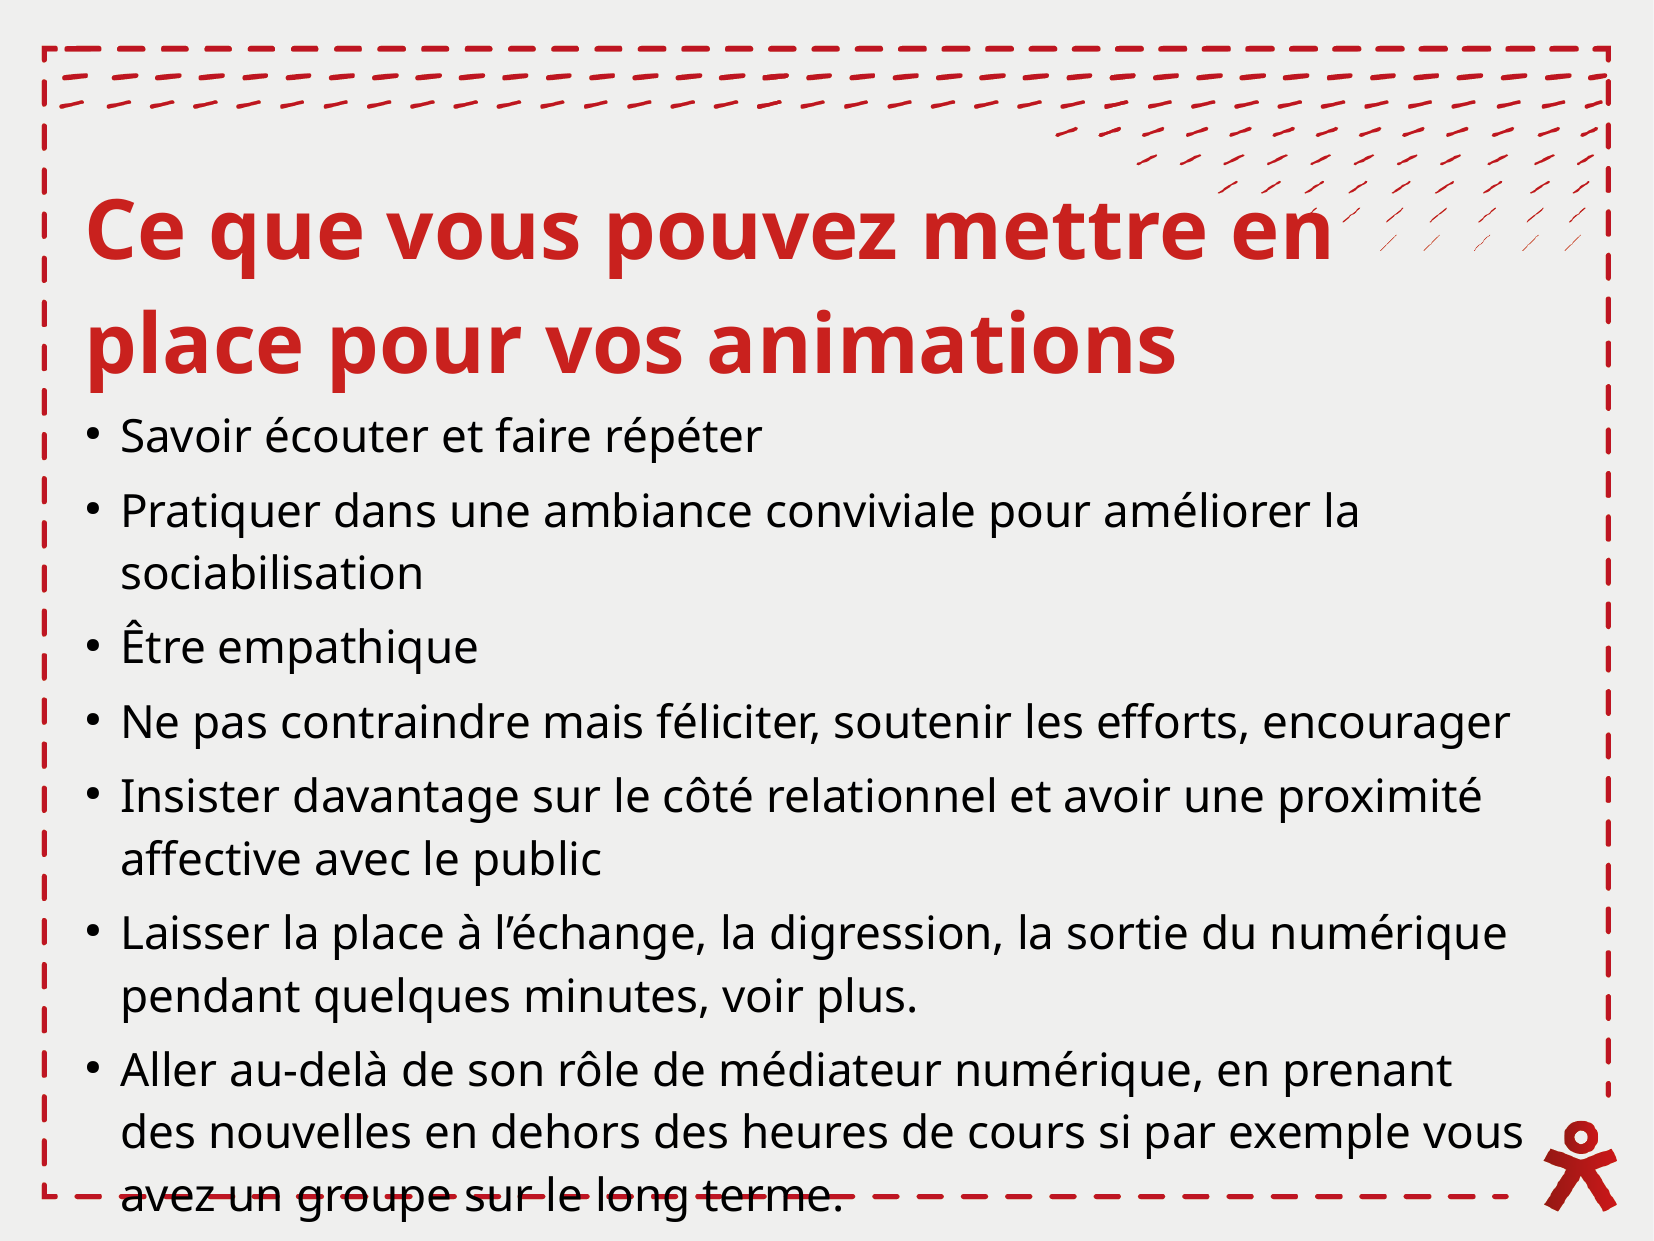

Ce que vous pouvez mettre en place pour vos animations
Savoir écouter et faire répéter
Pratiquer dans une ambiance conviviale pour améliorer la sociabilisation
Être empathique
Ne pas contraindre mais féliciter, soutenir les efforts, encourager
Insister davantage sur le côté relationnel et avoir une proximité affective avec le public
Laisser la place à l’échange, la digression, la sortie du numérique pendant quelques minutes, voir plus.
Aller au-delà de son rôle de médiateur numérique, en prenant des nouvelles en dehors des heures de cours si par exemple vous avez un groupe sur le long terme.